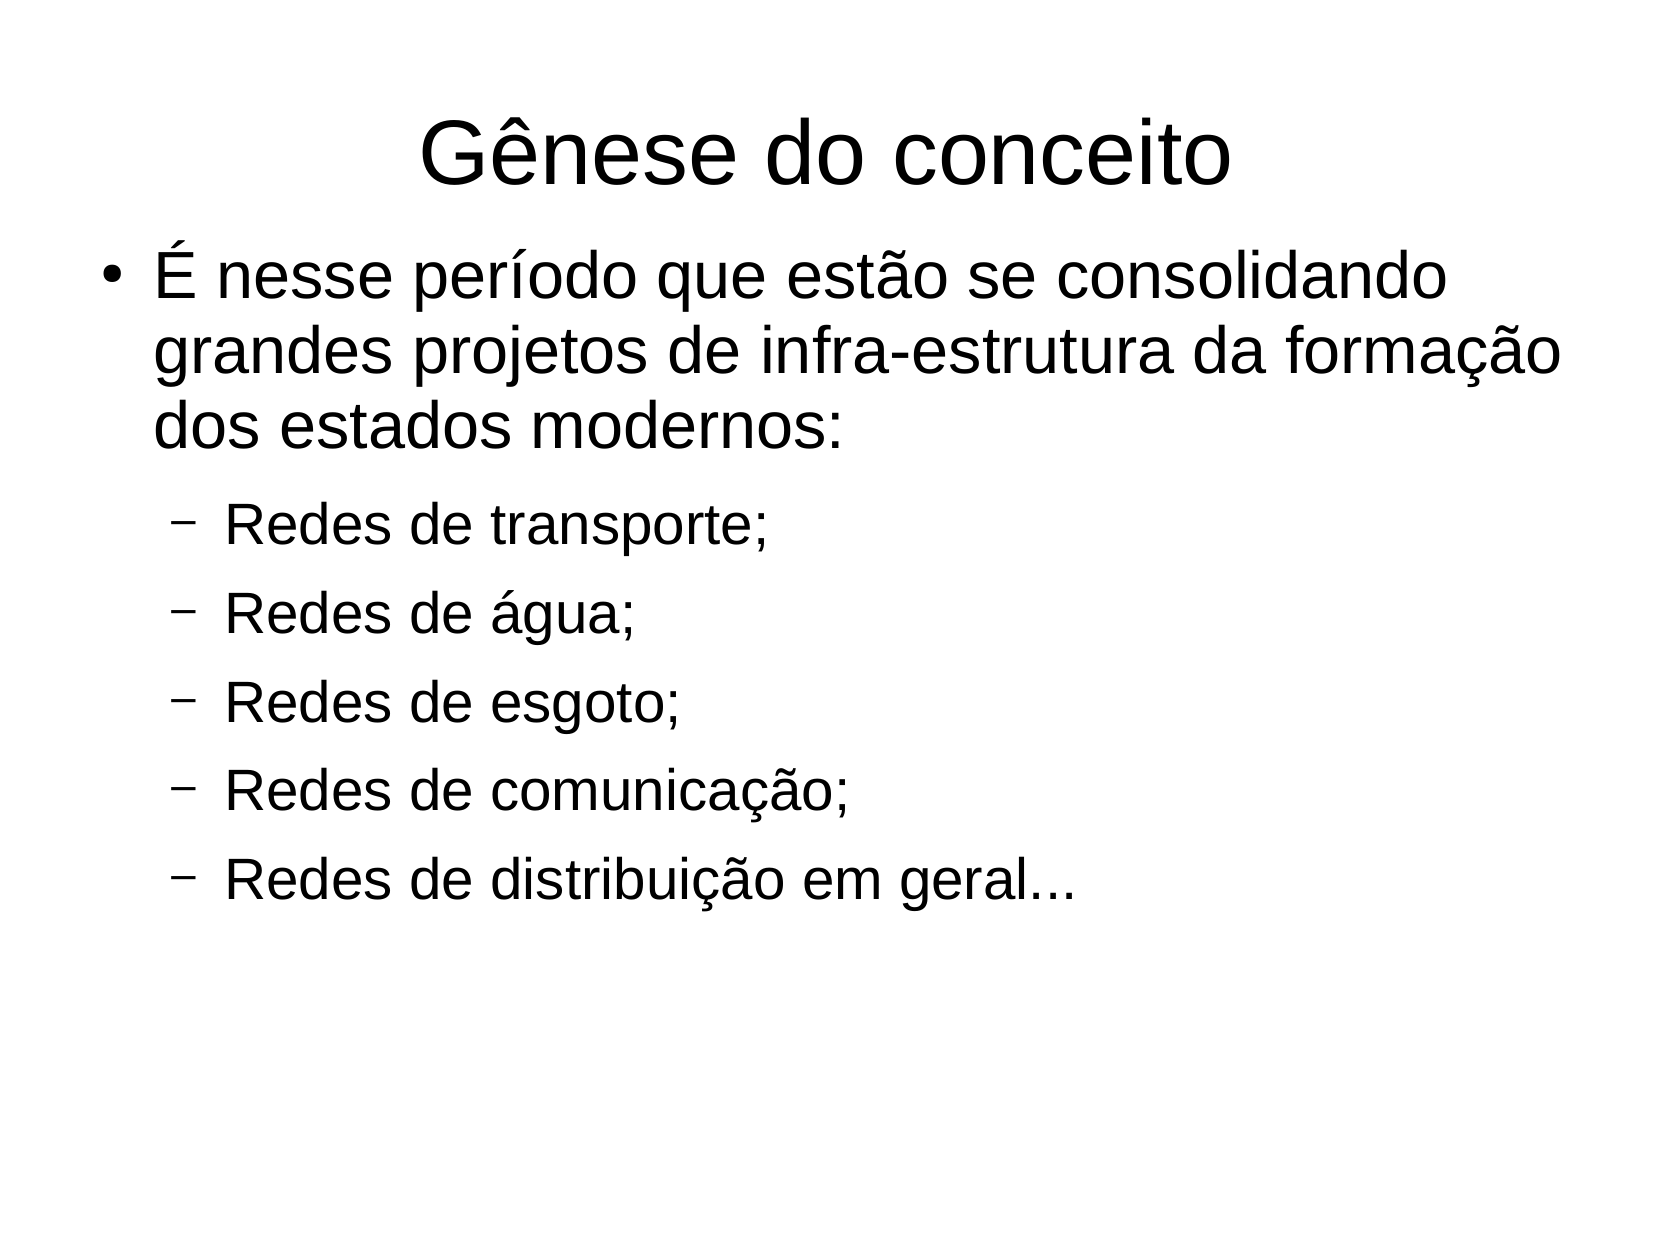

# Gênese do conceito
É nesse período que estão se consolidando grandes projetos de infra-estrutura da formação dos estados modernos:
Redes de transporte;
Redes de água;
Redes de esgoto;
Redes de comunicação;
Redes de distribuição em geral...